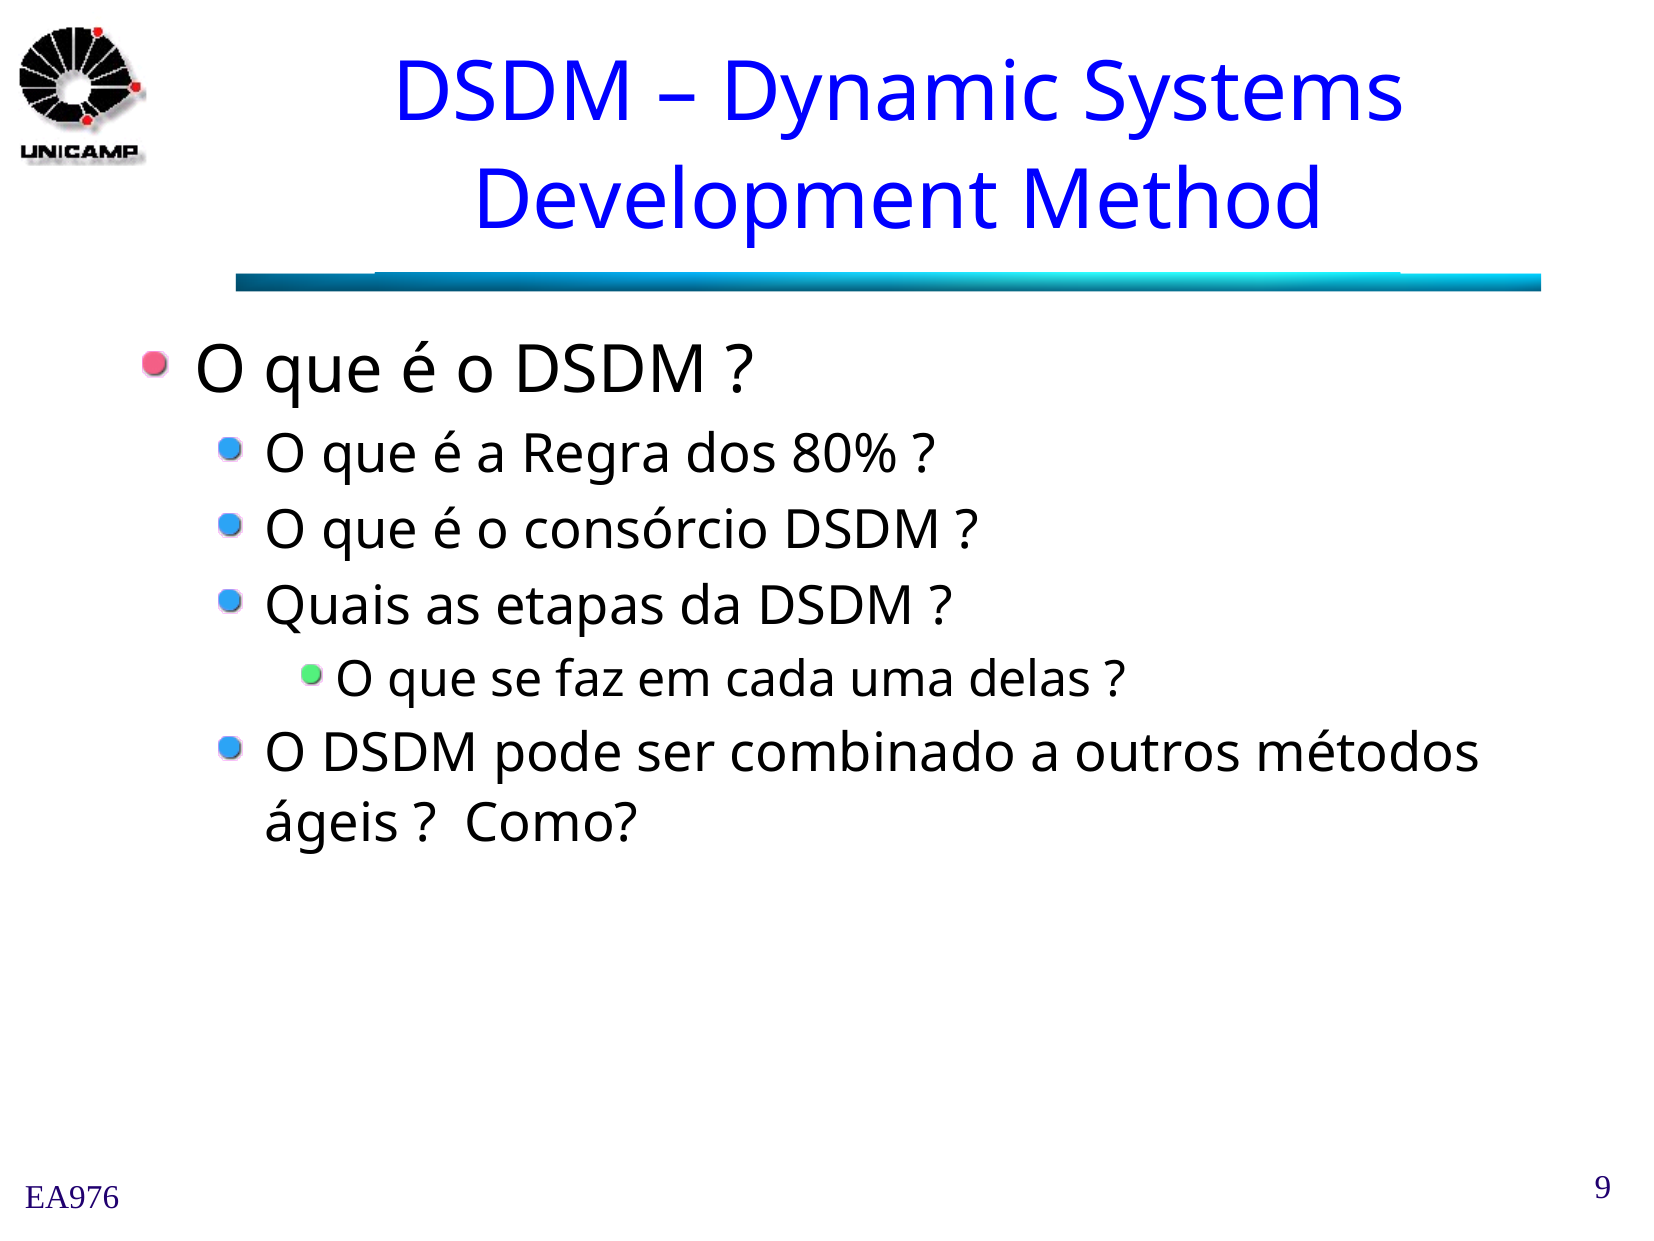

# DSDM – Dynamic Systems Development Method
O que é o DSDM ?
O que é a Regra dos 80% ?
O que é o consórcio DSDM ?
Quais as etapas da DSDM ?
O que se faz em cada uma delas ?
O DSDM pode ser combinado a outros métodos ágeis ? Como?
9